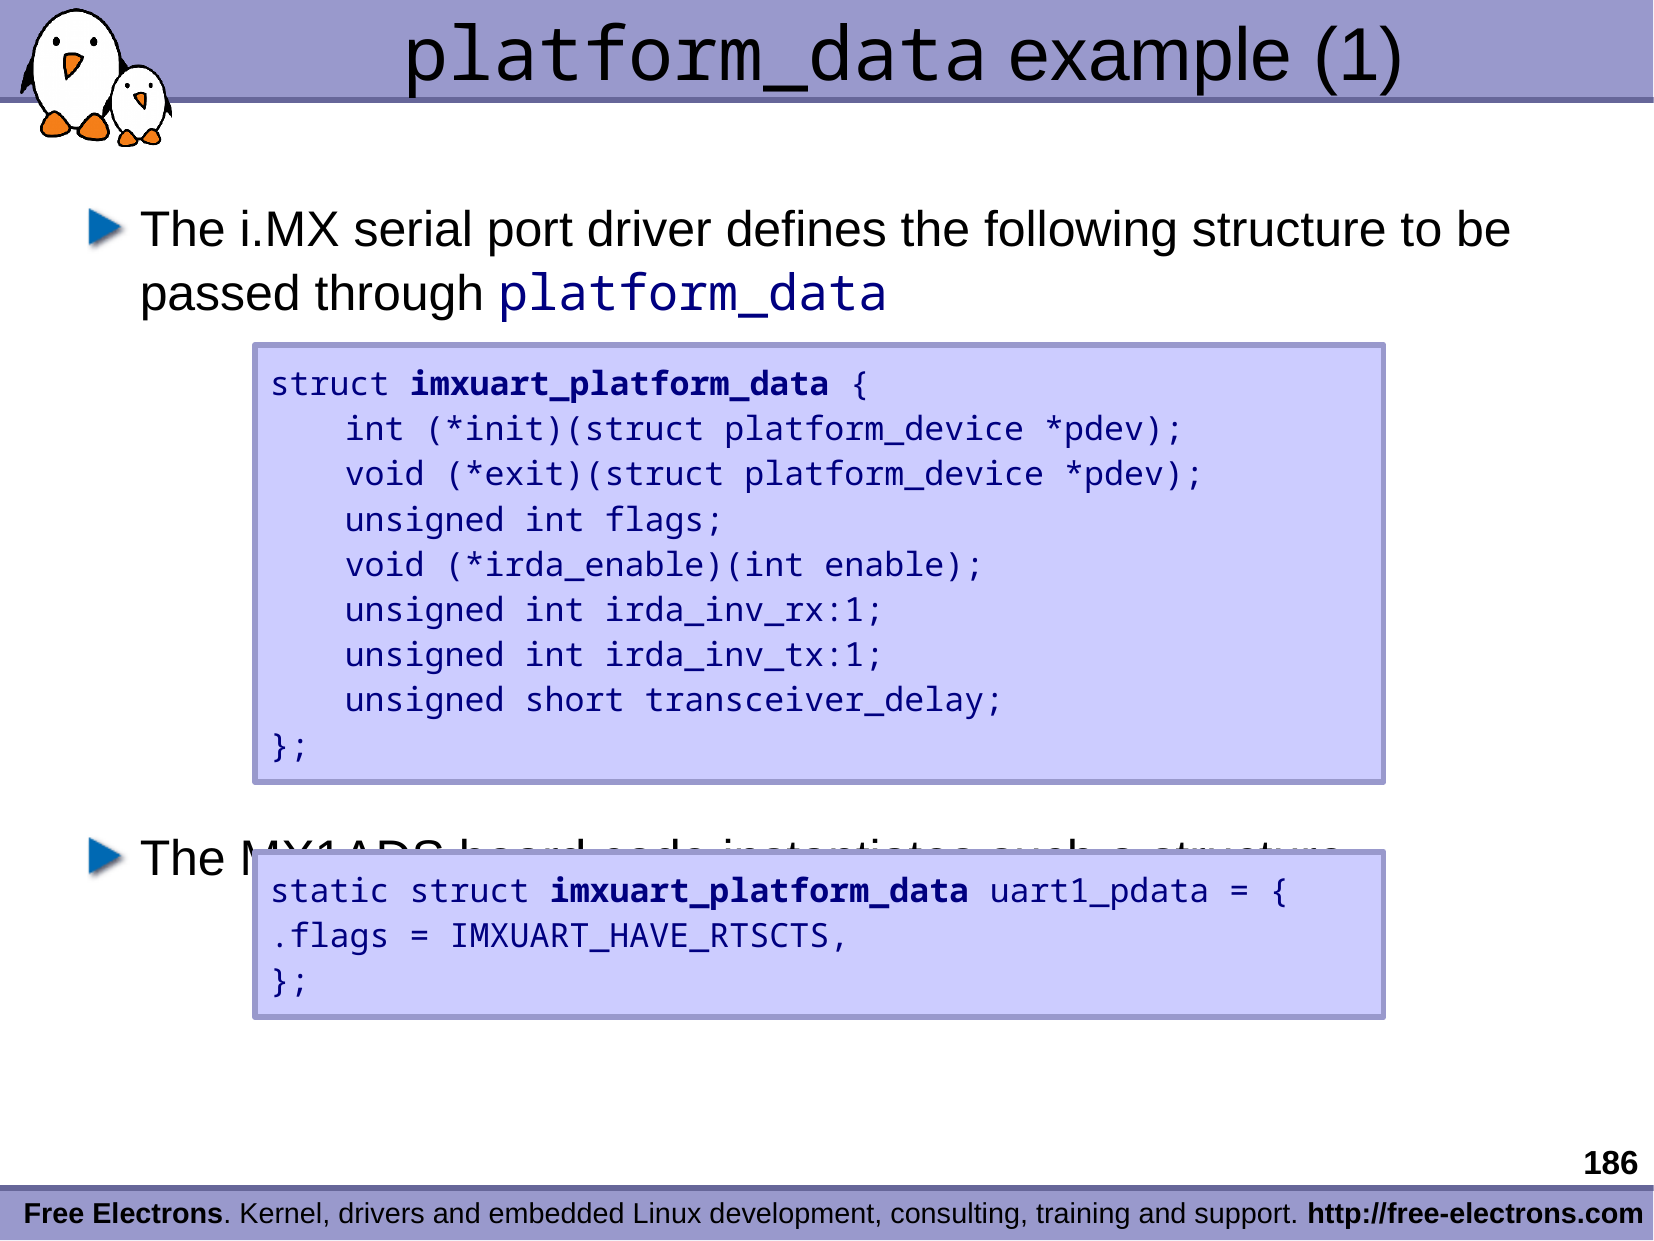

# platform_data example (1)
The i.MX serial port driver defines the following structure to be passed through platform_data
The MX1ADS board code instantiates such a structure
struct imxuart_platform_data {
	int (*init)(struct platform_device *pdev);
	void (*exit)(struct platform_device *pdev);
	unsigned int flags;
	void (*irda_enable)(int enable);
	unsigned int irda_inv_rx:1;
	unsigned int irda_inv_tx:1;
	unsigned short transceiver_delay;
};
static struct imxuart_platform_data uart1_pdata = {
.flags = IMXUART_HAVE_RTSCTS,
};